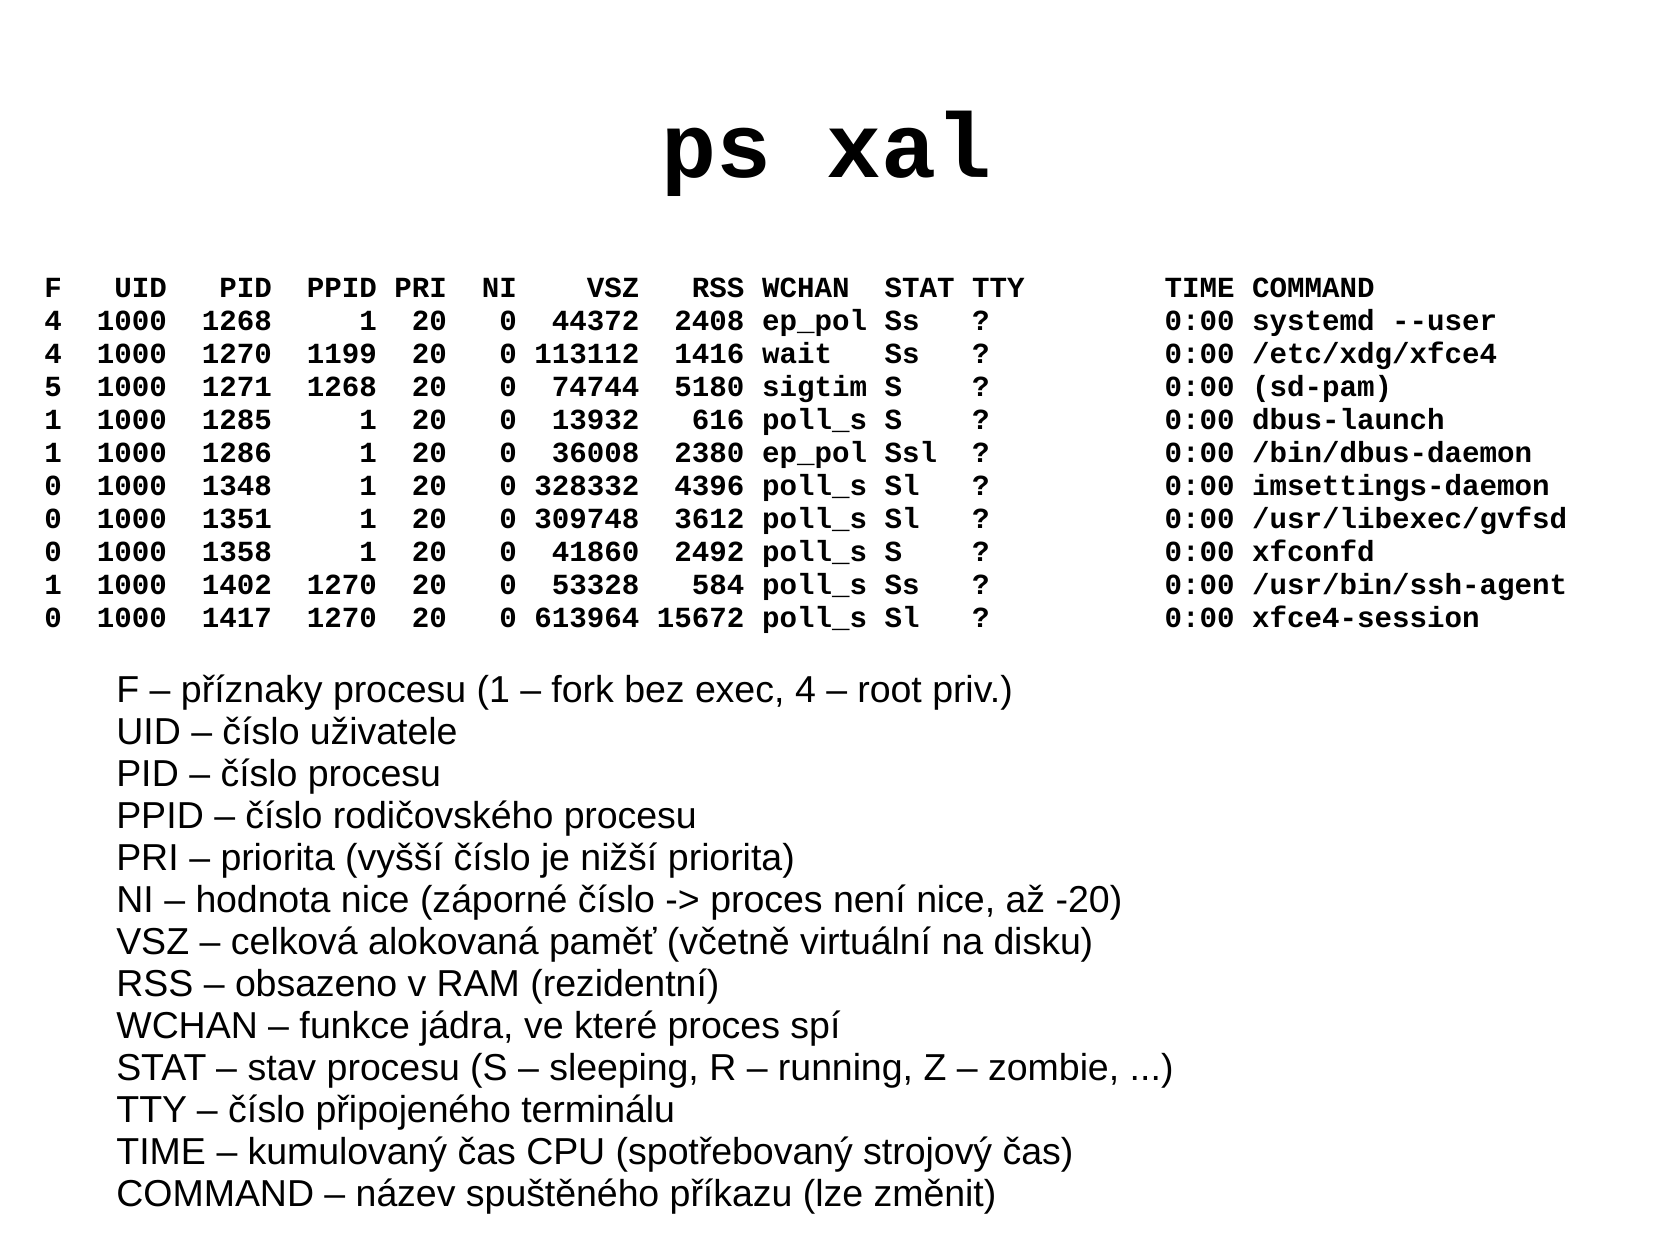

# ps xal
F UID PID PPID PRI NI VSZ RSS WCHAN STAT TTY TIME COMMAND
4 1000 1268 1 20 0 44372 2408 ep_pol Ss ? 0:00 systemd --user
4 1000 1270 1199 20 0 113112 1416 wait Ss ? 0:00 /etc/xdg/xfce4
5 1000 1271 1268 20 0 74744 5180 sigtim S ? 0:00 (sd-pam)
1 1000 1285 1 20 0 13932 616 poll_s S ? 0:00 dbus-launch
1 1000 1286 1 20 0 36008 2380 ep_pol Ssl ? 0:00 /bin/dbus-daemon
0 1000 1348 1 20 0 328332 4396 poll_s Sl ? 0:00 imsettings-daemon
0 1000 1351 1 20 0 309748 3612 poll_s Sl ? 0:00 /usr/libexec/gvfsd
0 1000 1358 1 20 0 41860 2492 poll_s S ? 0:00 xfconfd
1 1000 1402 1270 20 0 53328 584 poll_s Ss ? 0:00 /usr/bin/ssh-agent
0 1000 1417 1270 20 0 613964 15672 poll_s Sl ? 0:00 xfce4-session
F – příznaky procesu (1 – fork bez exec, 4 – root priv.)
UID – číslo uživatele
PID – číslo procesu
PPID – číslo rodičovského procesu
PRI – priorita (vyšší číslo je nižší priorita)
NI – hodnota nice (záporné číslo -> proces není nice, až -20)
VSZ – celková alokovaná paměť (včetně virtuální na disku)
RSS – obsazeno v RAM (rezidentní)
WCHAN – funkce jádra, ve které proces spí
STAT – stav procesu (S – sleeping, R – running, Z – zombie, ...)
TTY – číslo připojeného terminálu
TIME – kumulovaný čas CPU (spotřebovaný strojový čas)
COMMAND – název spuštěného příkazu (lze změnit)